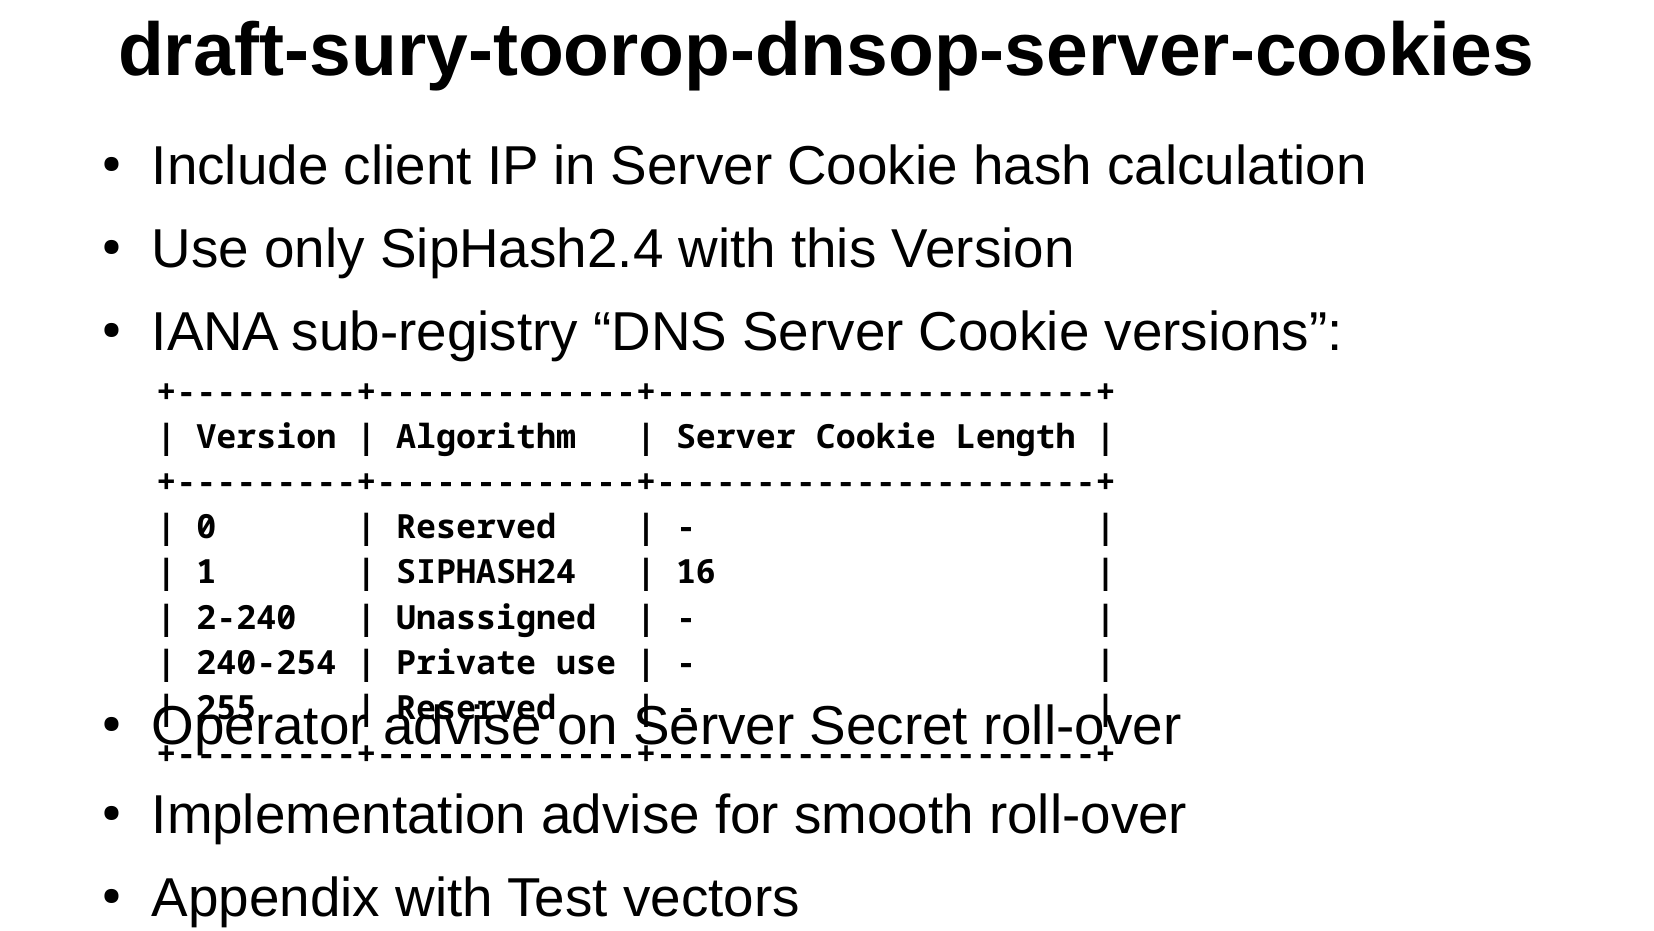

# draft-sury-toorop-dnsop-server-cookies
Include client IP in Server Cookie hash calculation
Use only SipHash2.4 with this Version
IANA sub-registry “DNS Server Cookie versions”:
Operator advise on Server Secret roll-over
Implementation advise for smooth roll-over
Appendix with Test vectors
+---------+-------------+----------------------+
| Version | Algorithm | Server Cookie Length |
+---------+-------------+----------------------+
| 0 | Reserved | - |
| 1 | SIPHASH24 | 16 |
| 2-240 | Unassigned | - |
| 240-254 | Private use | - |
| 255 | Reserved | - |
+---------+-------------+----------------------+